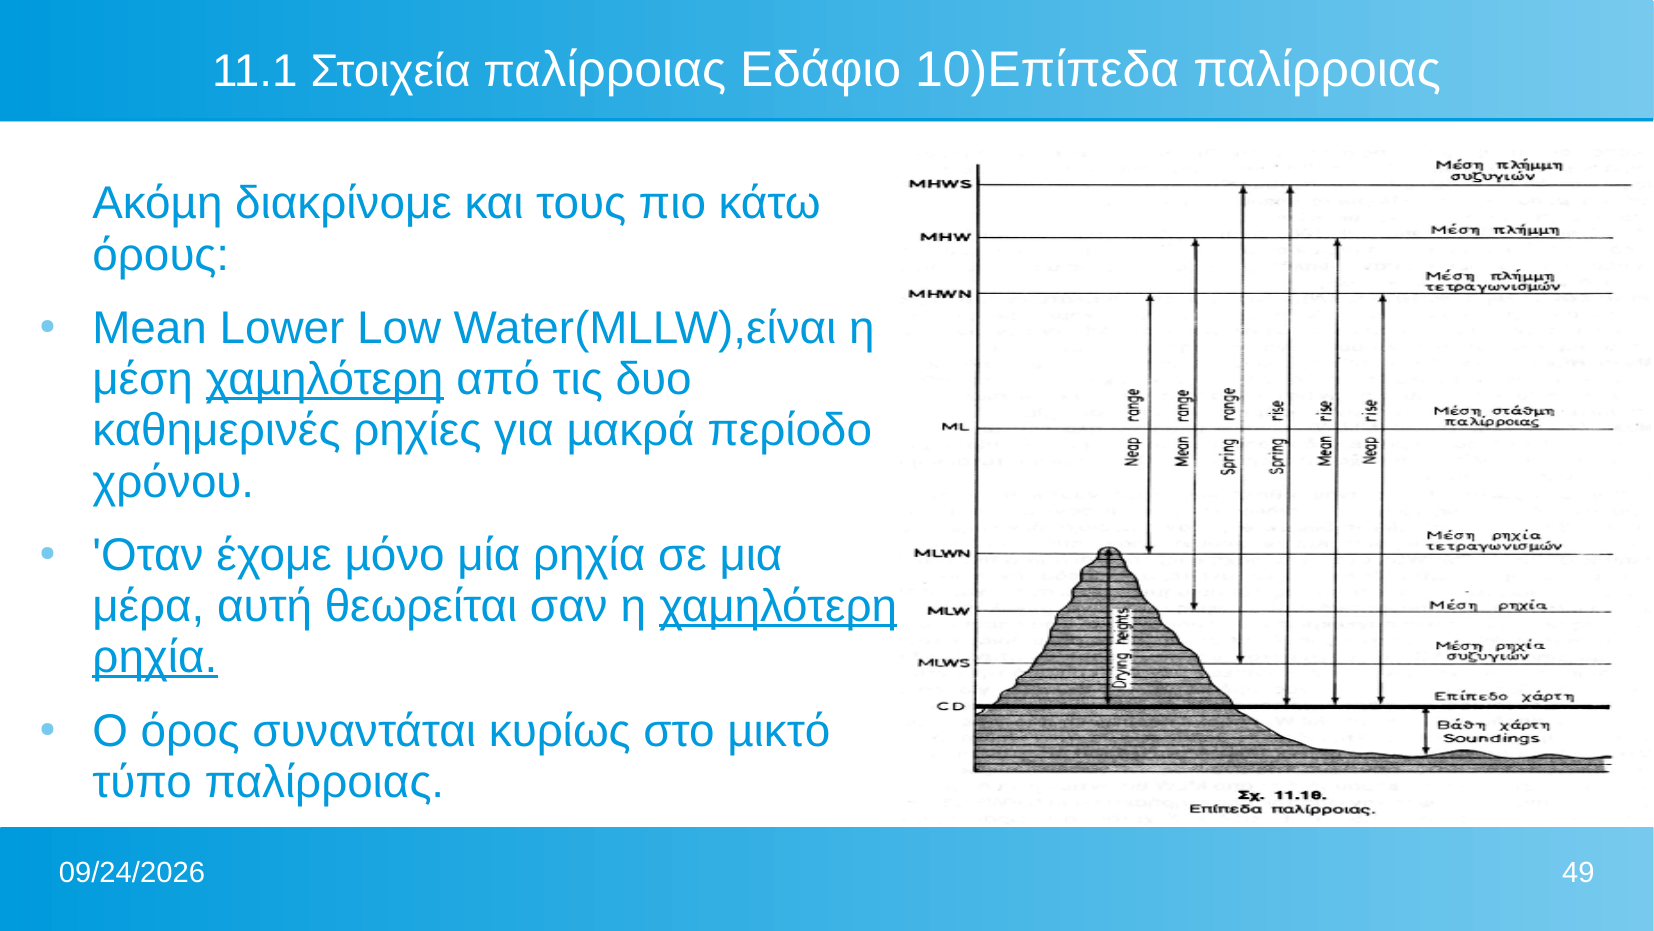

# 11.1 Στοιχεία παλίρροιας Εδάφιο 10)Επίπεδα παλίρροιας
Ακόµη διακρίνομε και τους πιο κάτω όρους:
Μean Lower Low Water(ΜLLW),είναι η μέση χαµηλότερη από τις δυο καθημερινές ρηχίες για µακρά περίοδο χρόνου.
'Οταν έχομε µόνο μία ρηχία σε μια μέρα, αυτή θεωρείται σαν η χαμηλότερη ρηχία.
Ο όρος συναντάται κυρίως στο µικτό τύπο παλίρροιας.
49